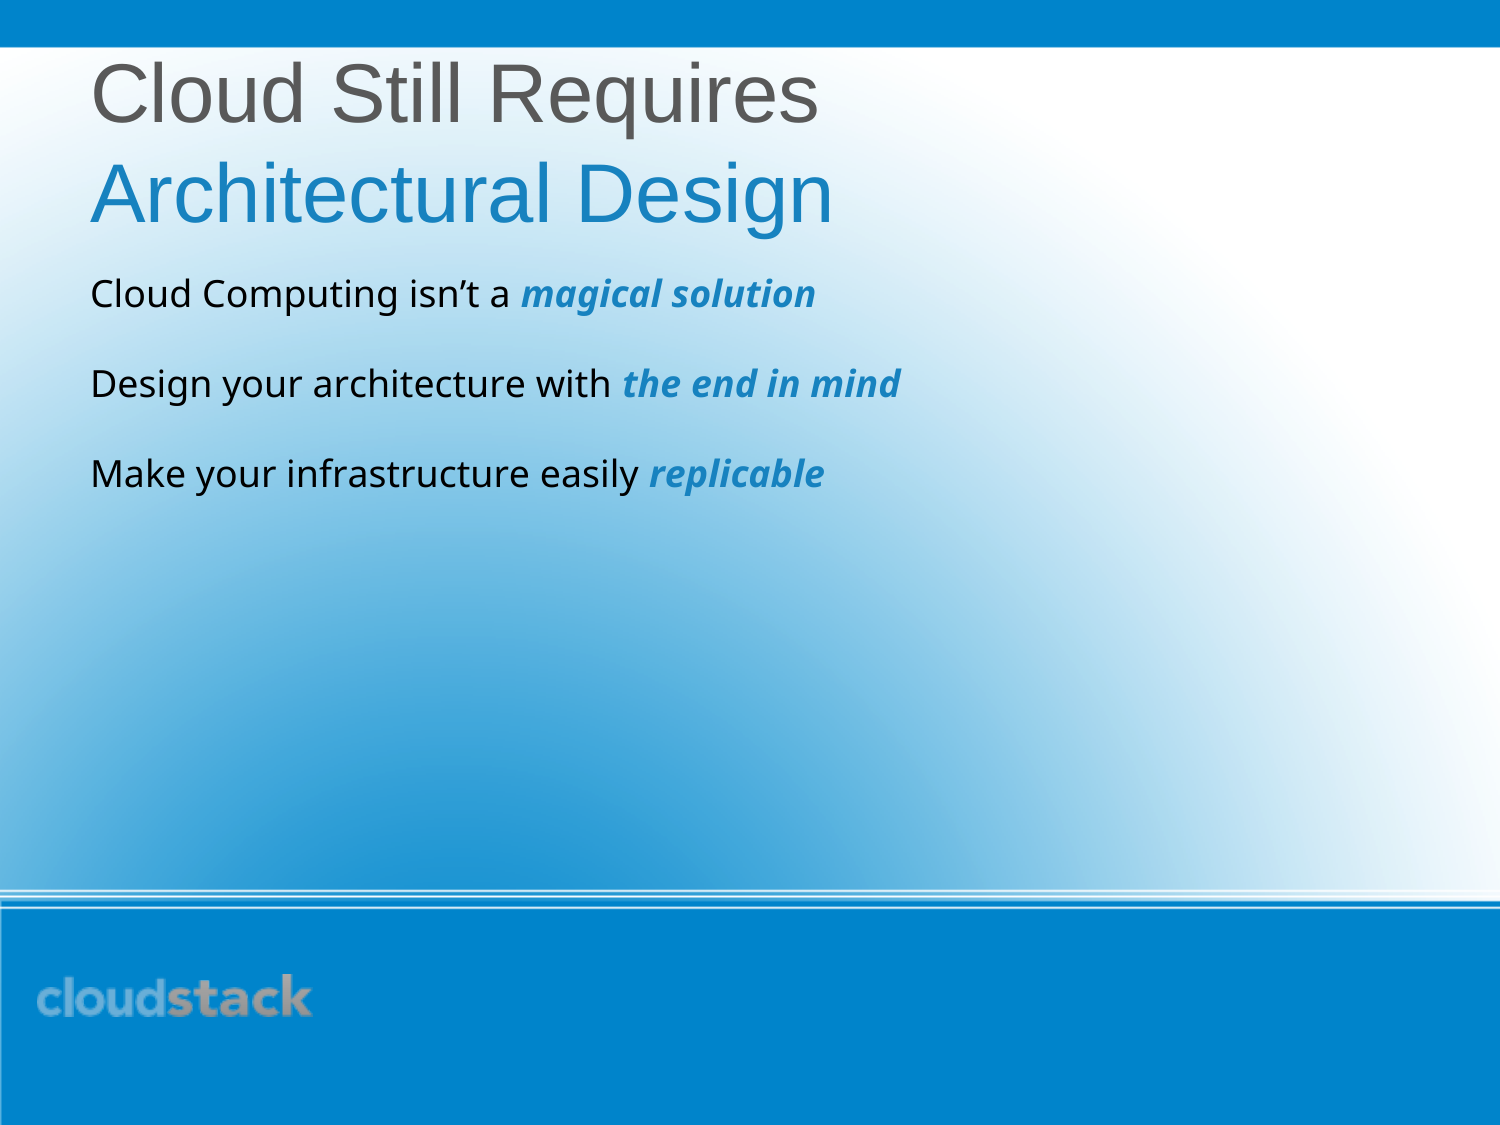

# Cloud Still Requires Architectural Design
Cloud Computing isn’t a magical solution
Design your architecture with the end in mind
Make your infrastructure easily replicable